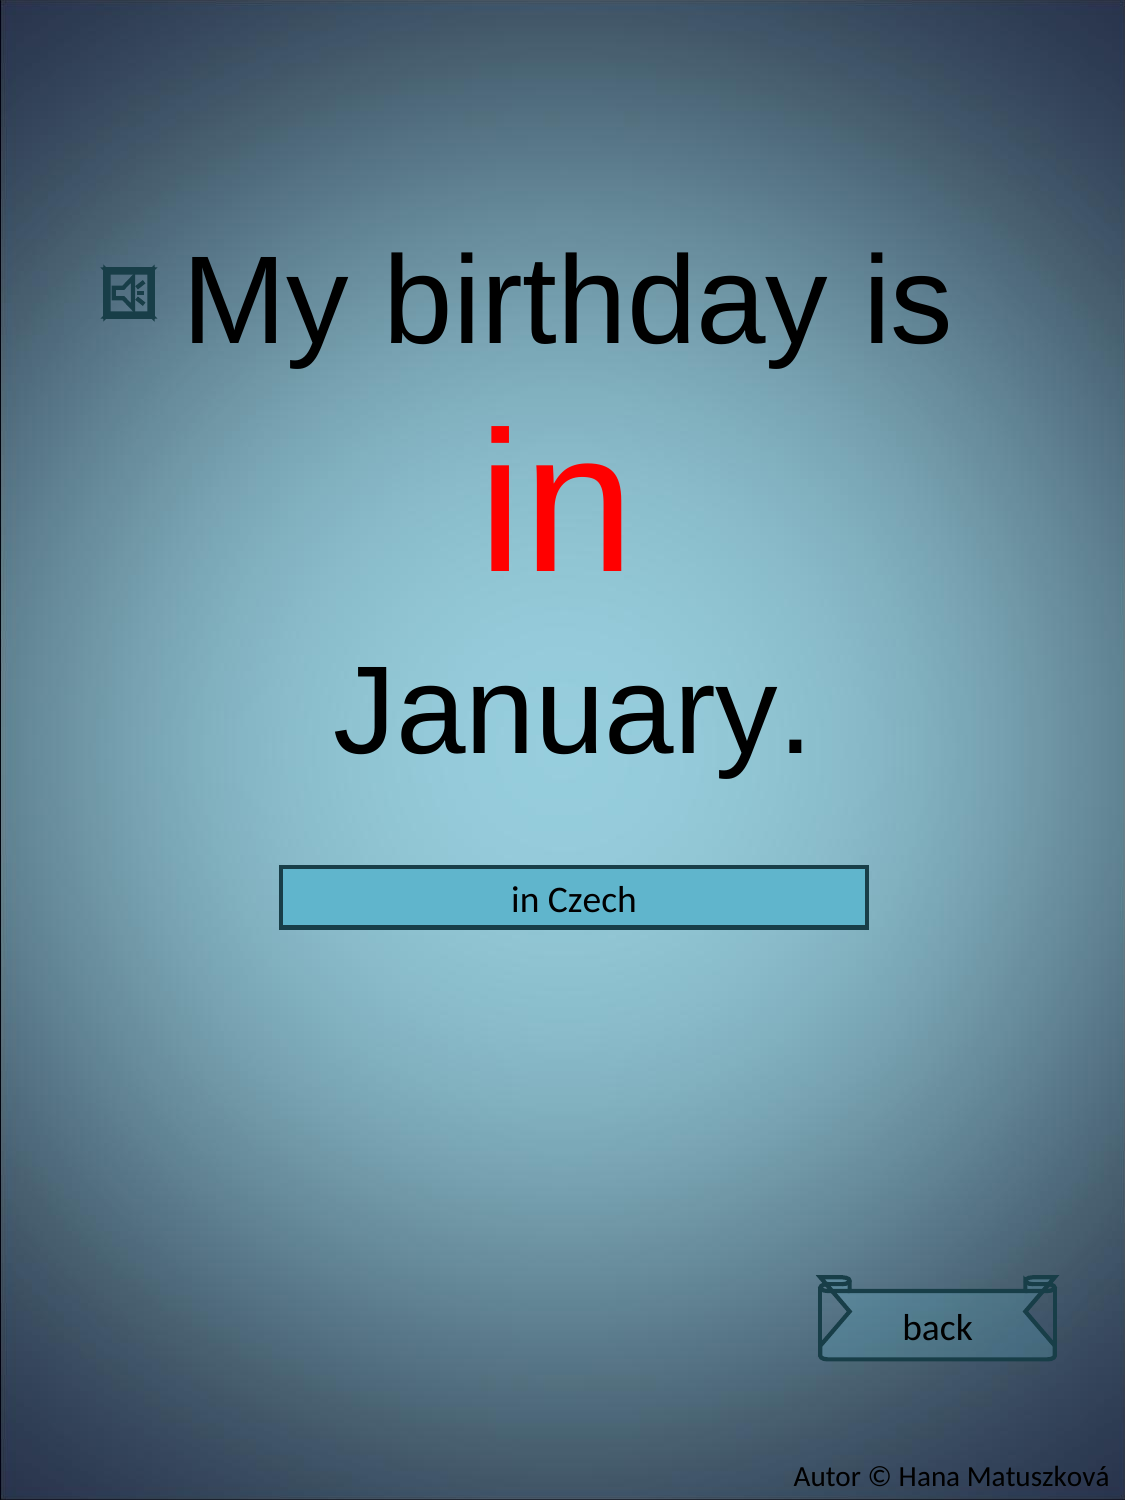

My birthday is
in
January.
Mám narozeniny v lednu.
in Czech
back
Autor © Hana Matuszková